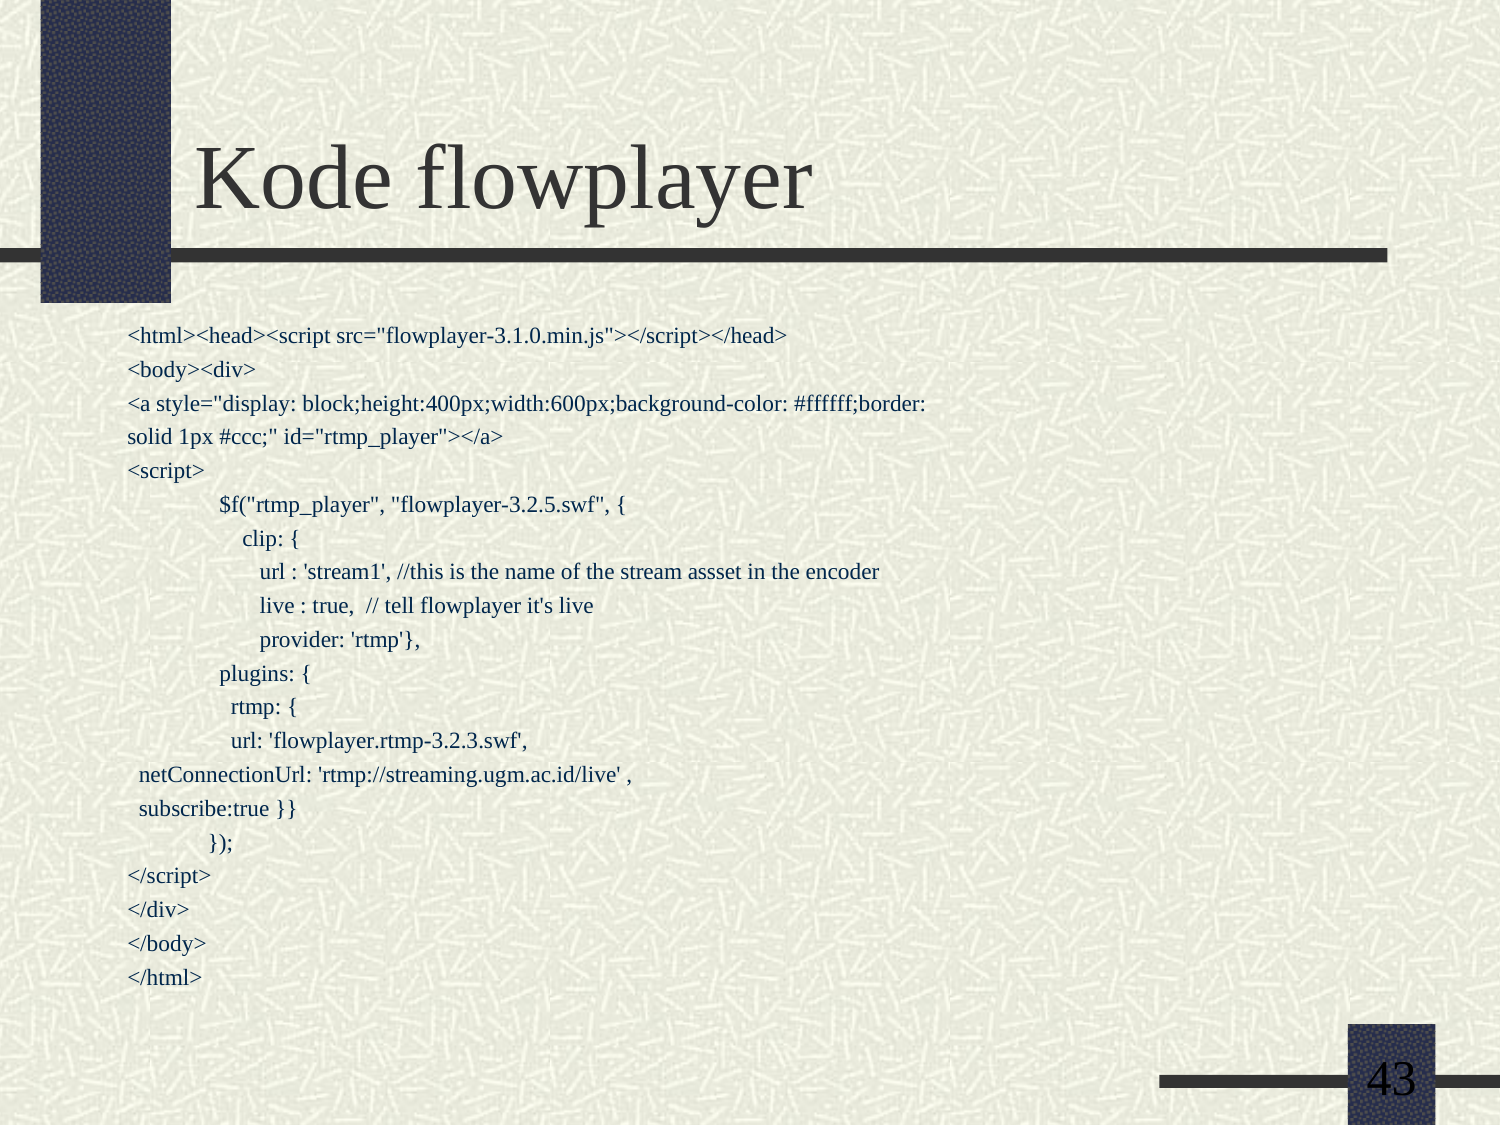

# Kode flowplayer
<html><head><script src="flowplayer-3.1.0.min.js"></script></head>
<body><div>
<a style="display: block;height:400px;width:600px;background-color: #ffffff;border:
solid 1px #ccc;" id="rtmp_player"></a>
<script>
 $f("rtmp_player", "flowplayer-3.2.5.swf", {
 clip: {
 url : 'stream1', //this is the name of the stream assset in the encoder
 live : true, // tell flowplayer it's live
 provider: 'rtmp'},
 plugins: {
 rtmp: {
 url: 'flowplayer.rtmp-3.2.3.swf',
 netConnectionUrl: 'rtmp://streaming.ugm.ac.id/live' ,
 subscribe:true }}
 });
</script>
</div>
</body>
</html>
43